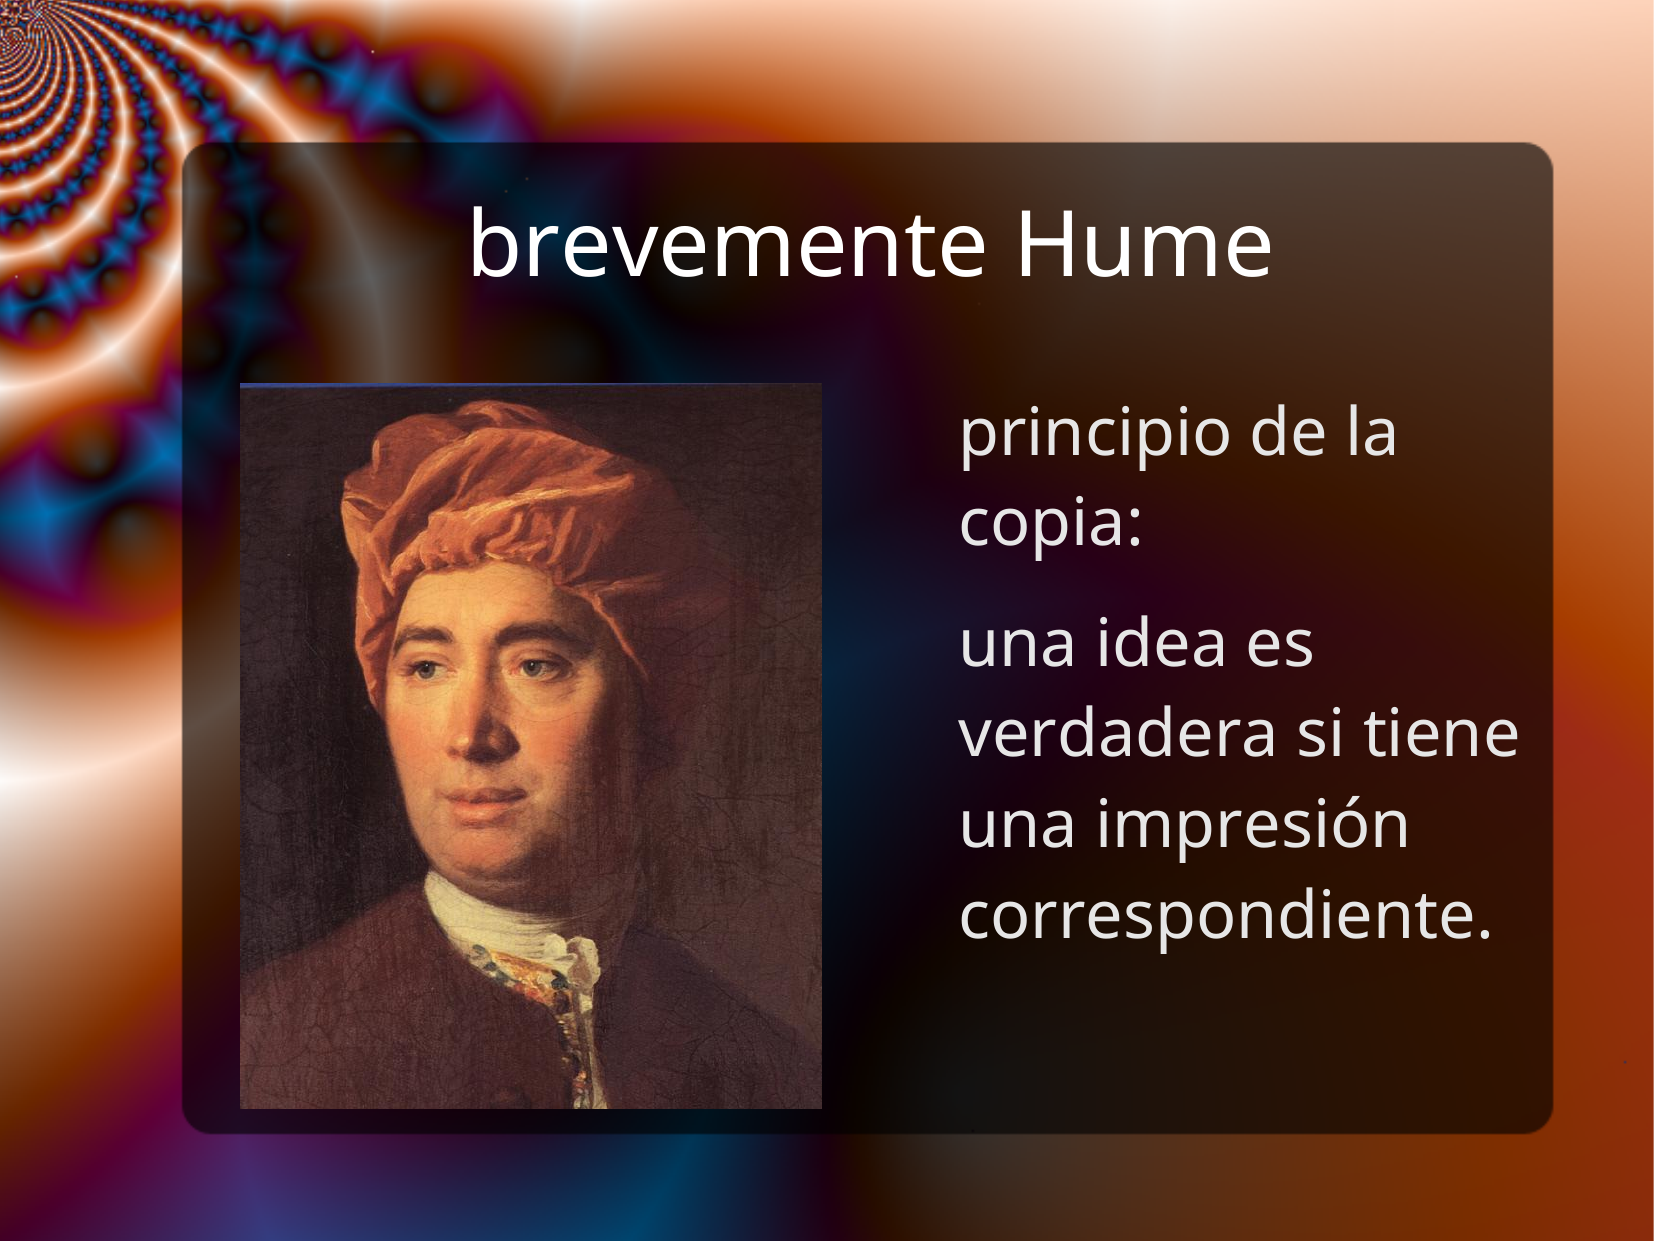

# brevemente Hume
principio de la copia:
una idea es verdadera si tiene una impresión correspondiente.